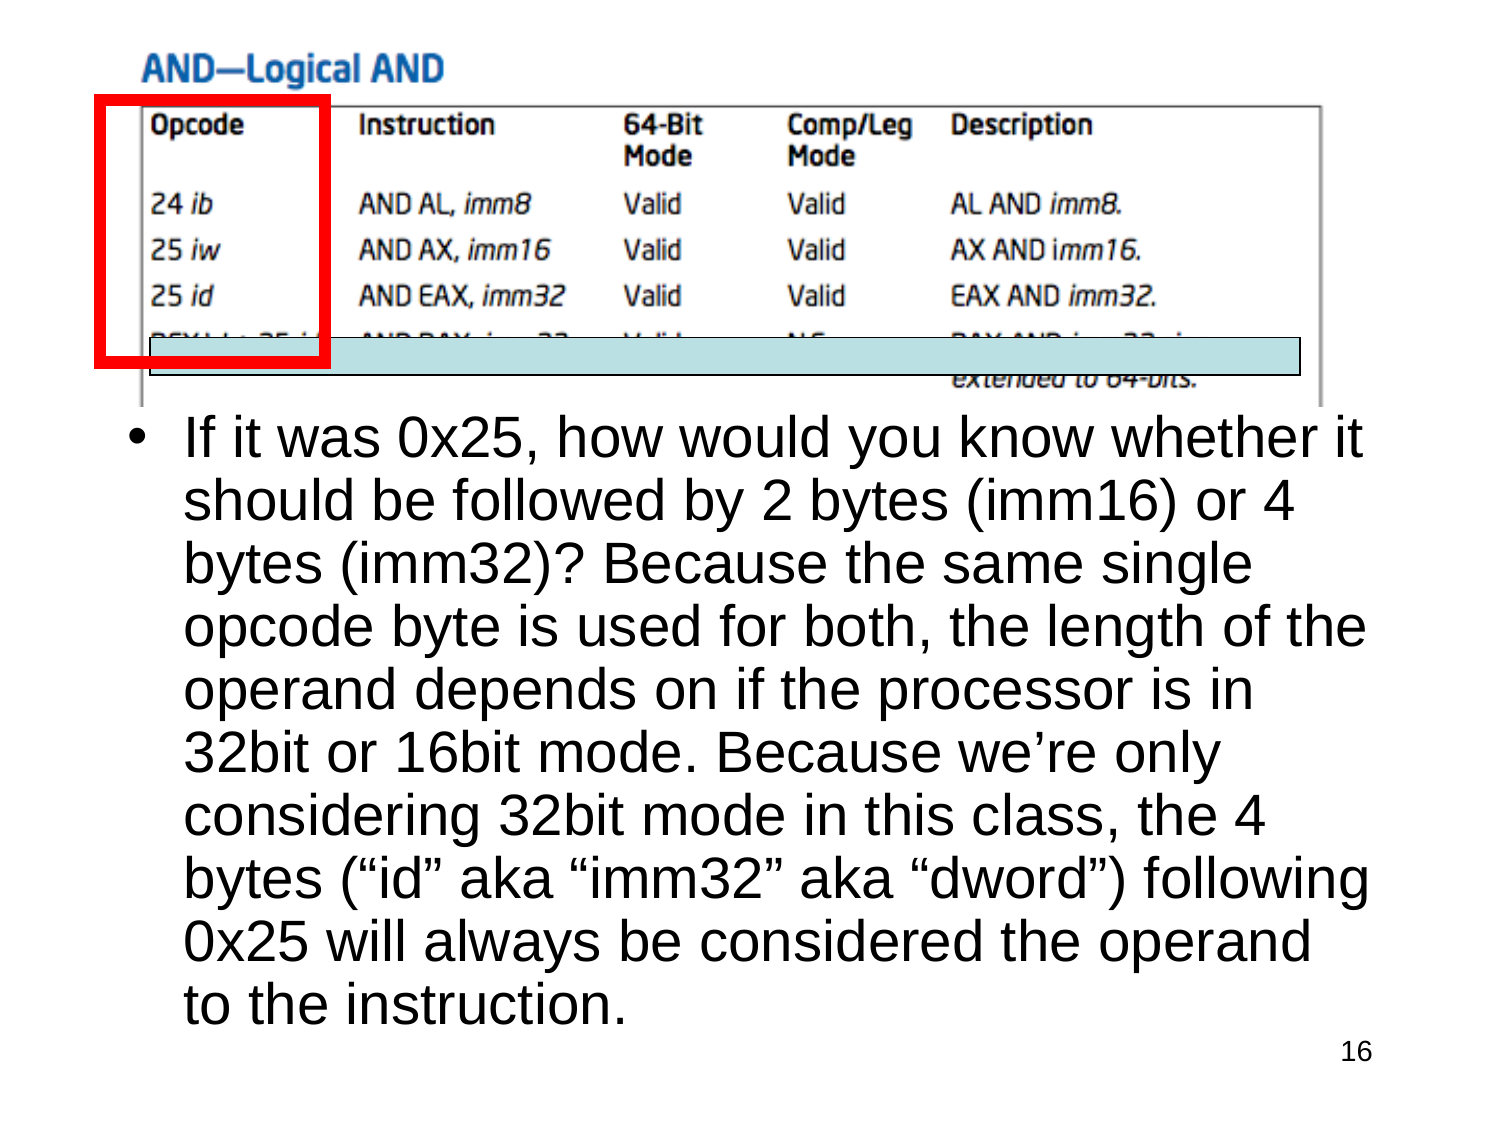

Opcode Column
# If it was 0x25, how would you know whether it should be followed by 2 bytes (imm16) or 4 bytes (imm32)? Because the same single opcode byte is used for both, the length of the operand depends on if the processor is in 32bit or 16bit mode. Because we’re only considering 32bit mode in this class, the 4 bytes (“id” aka “imm32” aka “dword”) following 0x25 will always be considered the operand to the instruction.